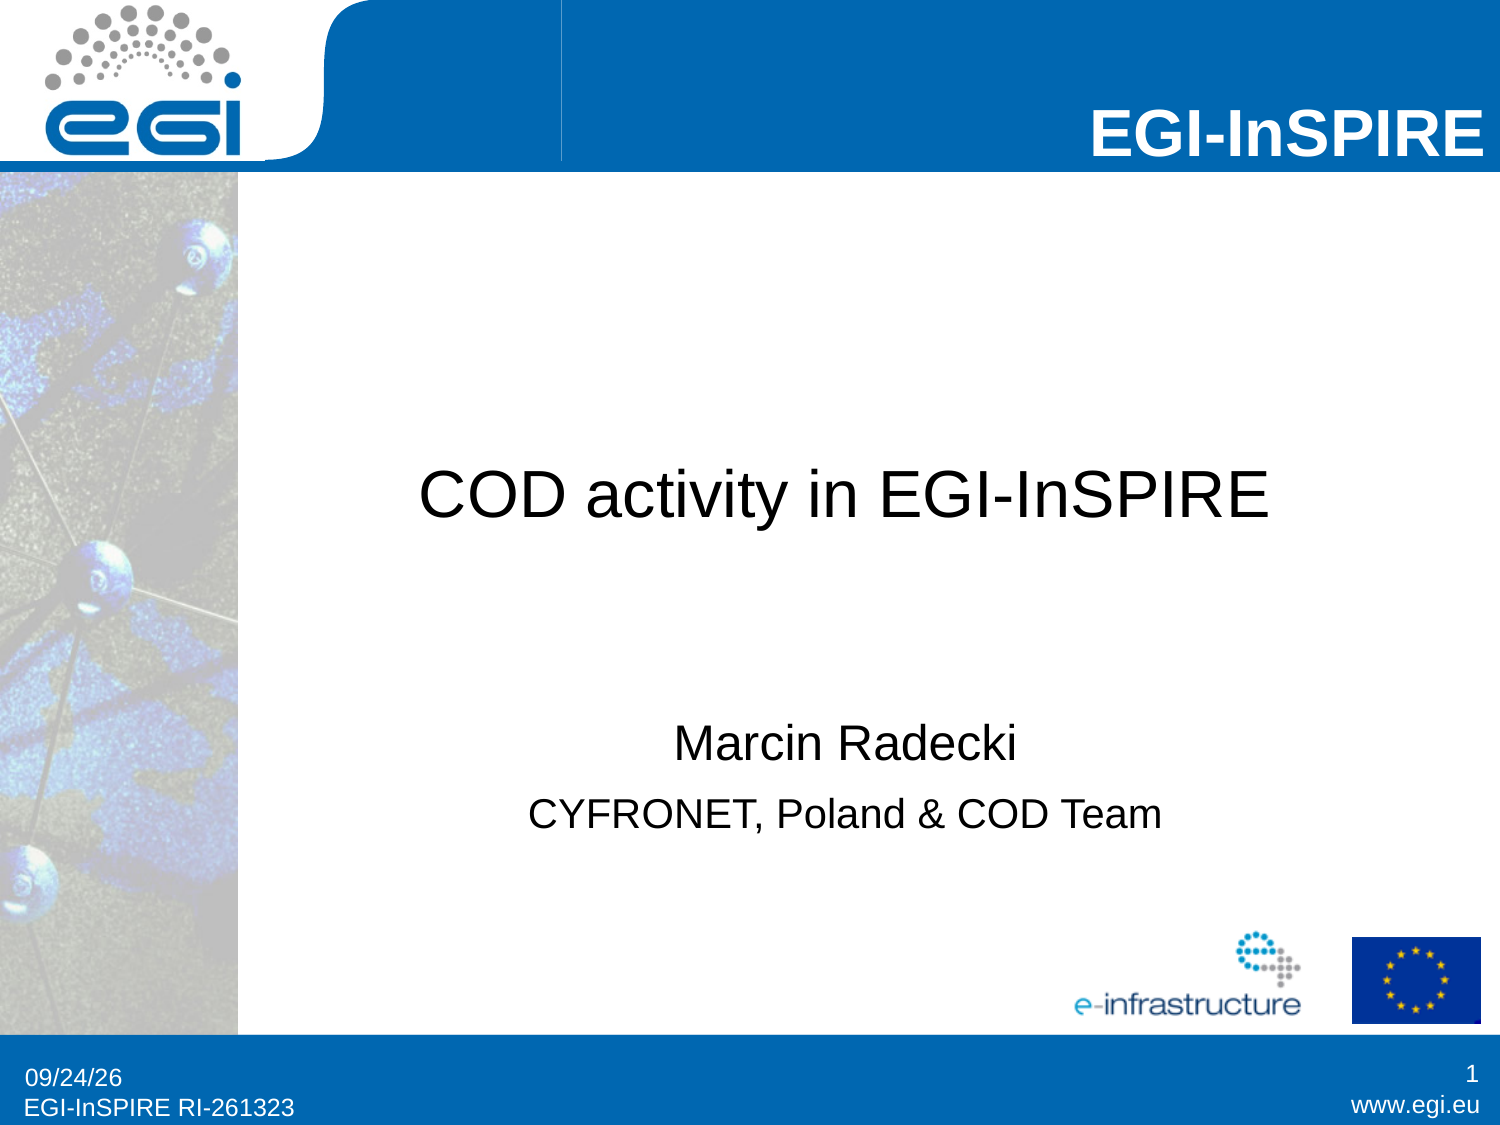

#
COD activity in EGI-InSPIRE
Marcin Radecki
CYFRONET, Poland & COD Team